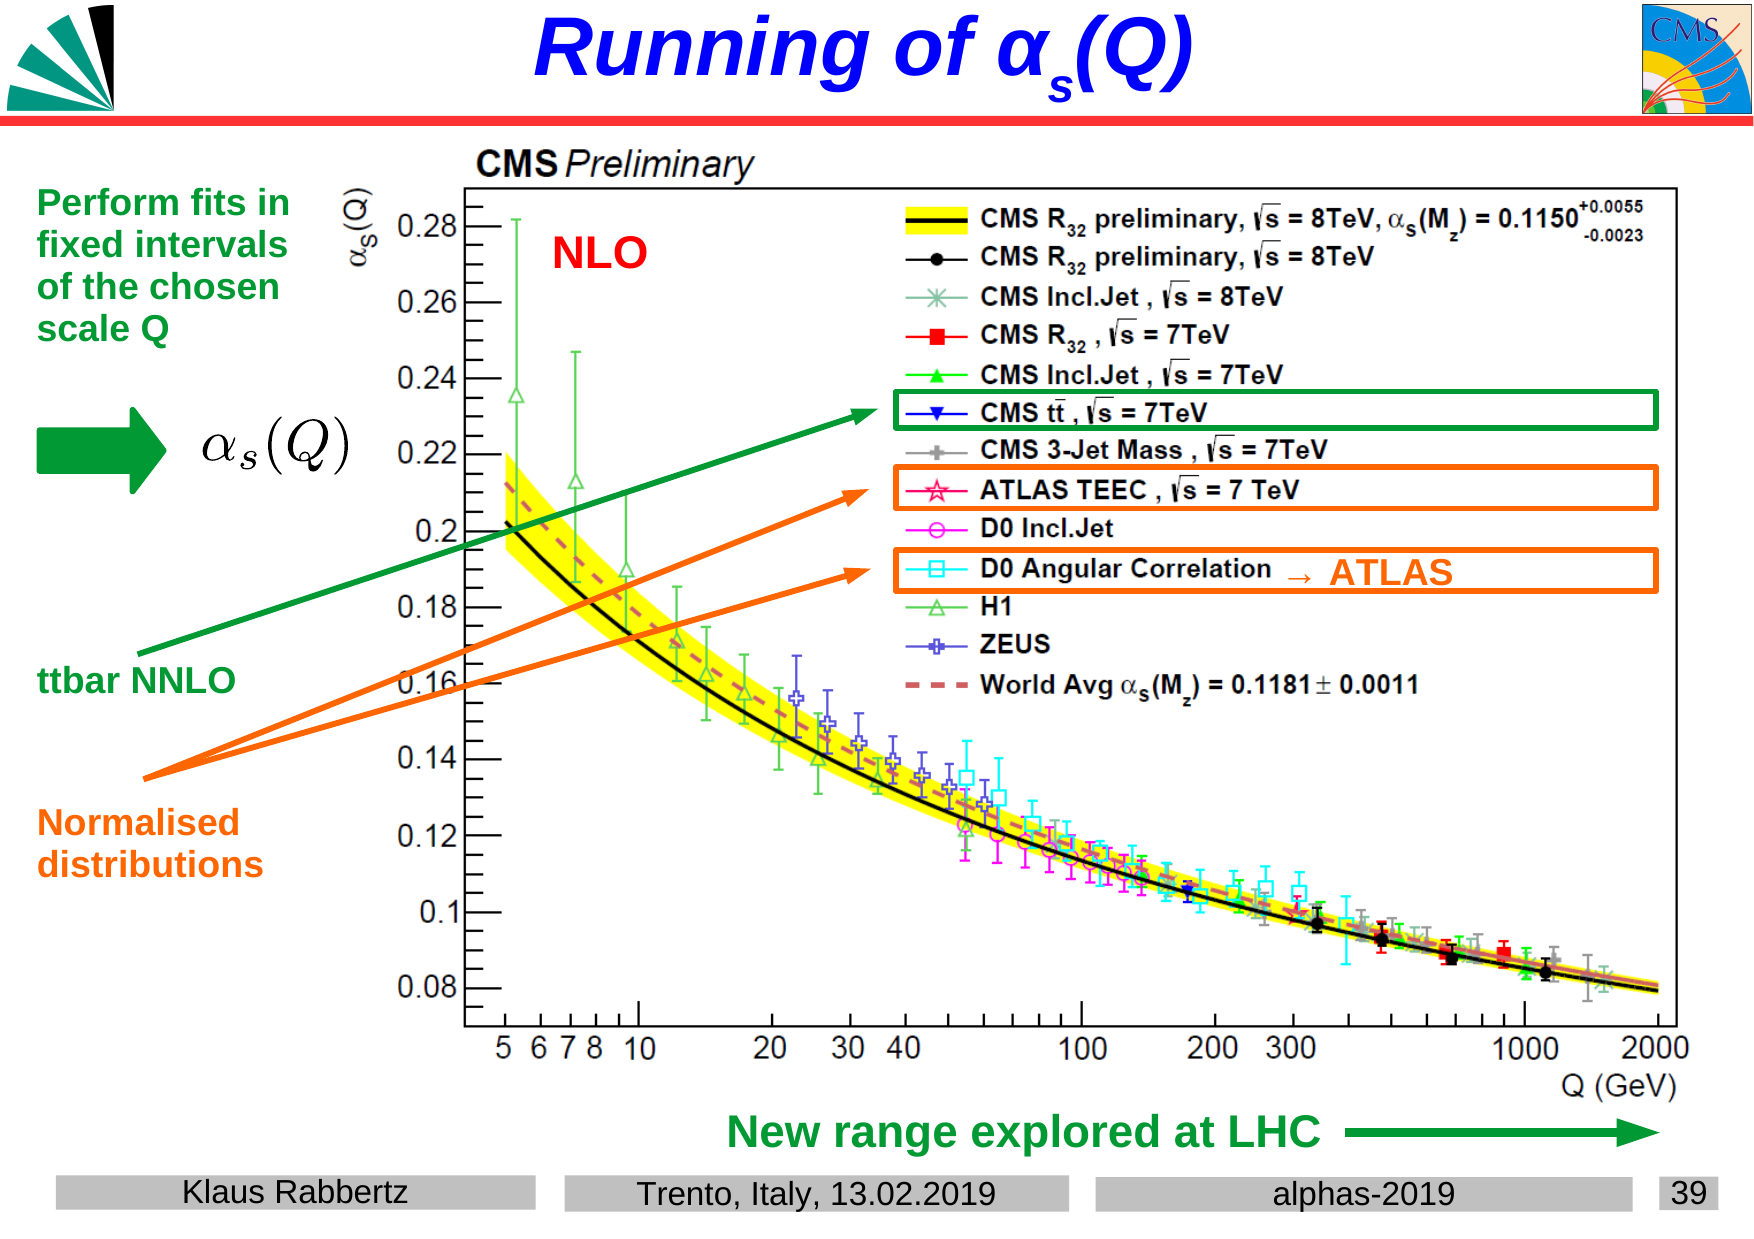

# Running of αs(Q)
Perform fits in
fixed intervals
of the chosen
scale Q
NLO
→ ATLAS
ttbar NNLO
Normalised
distributions
New range explored at LHC